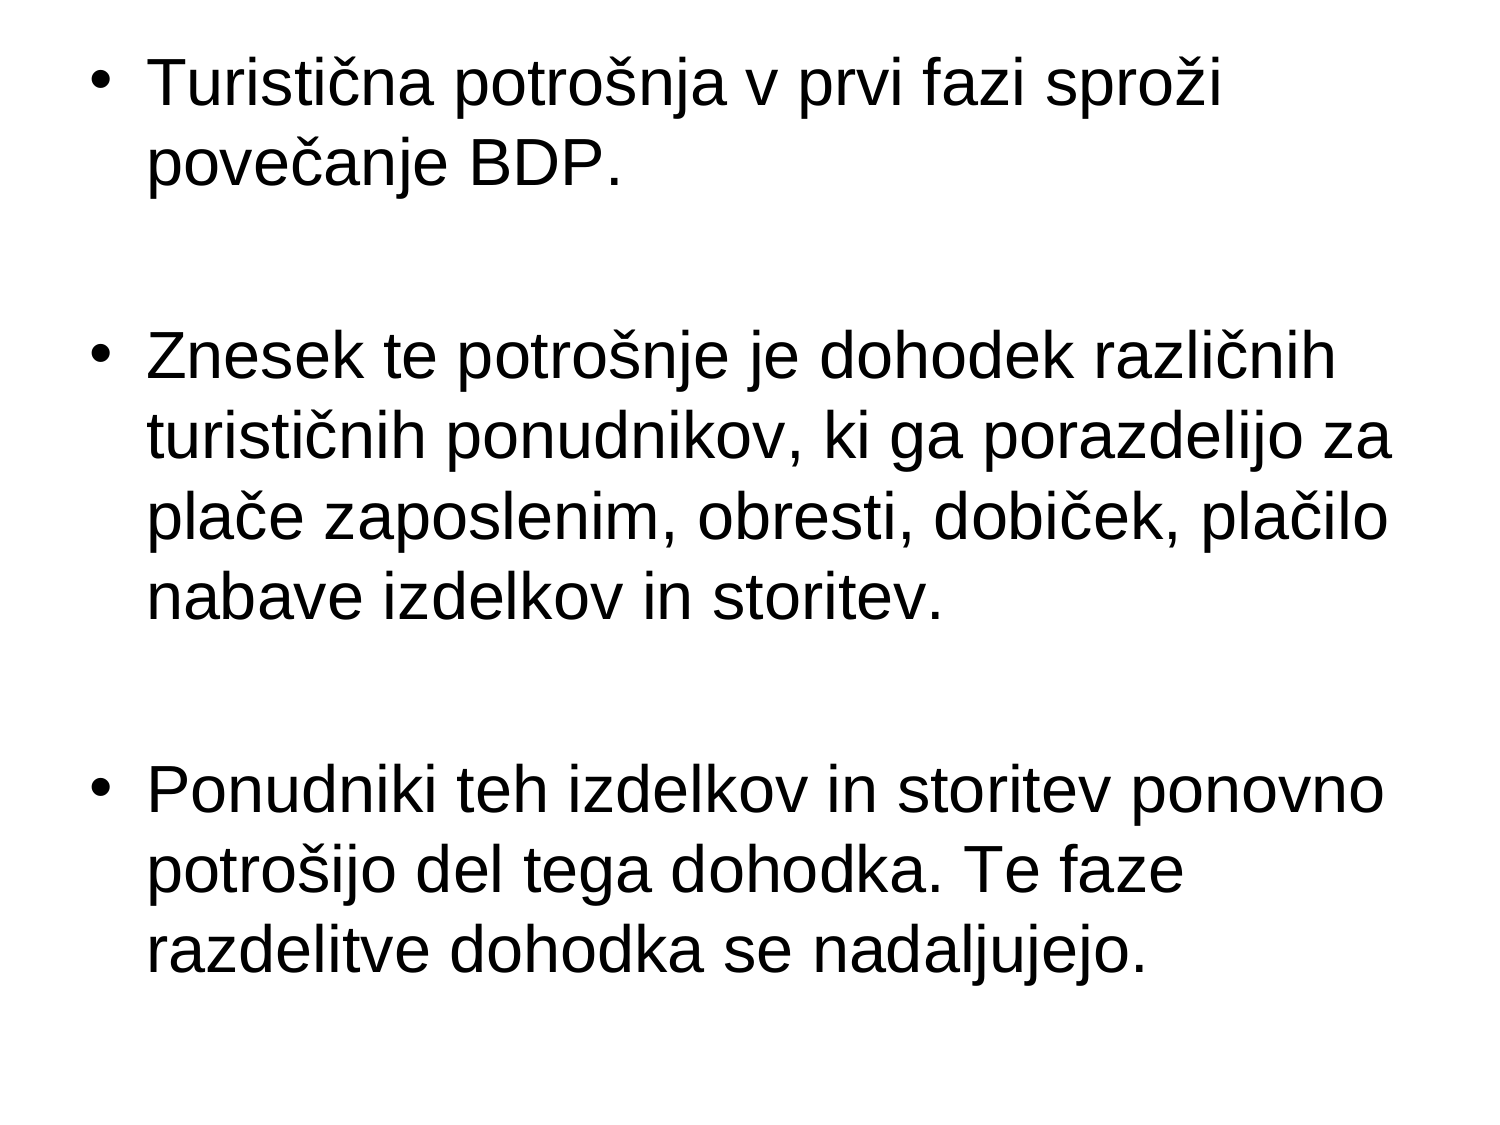

# Turistična potrošnja v prvi fazi sproži povečanje BDP.
Znesek te potrošnje je dohodek različnih turističnih ponudnikov, ki ga porazdelijo za plače zaposlenim, obresti, dobiček, plačilo nabave izdelkov in storitev.
Ponudniki teh izdelkov in storitev ponovno potrošijo del tega dohodka. Te faze razdelitve dohodka se nadaljujejo.